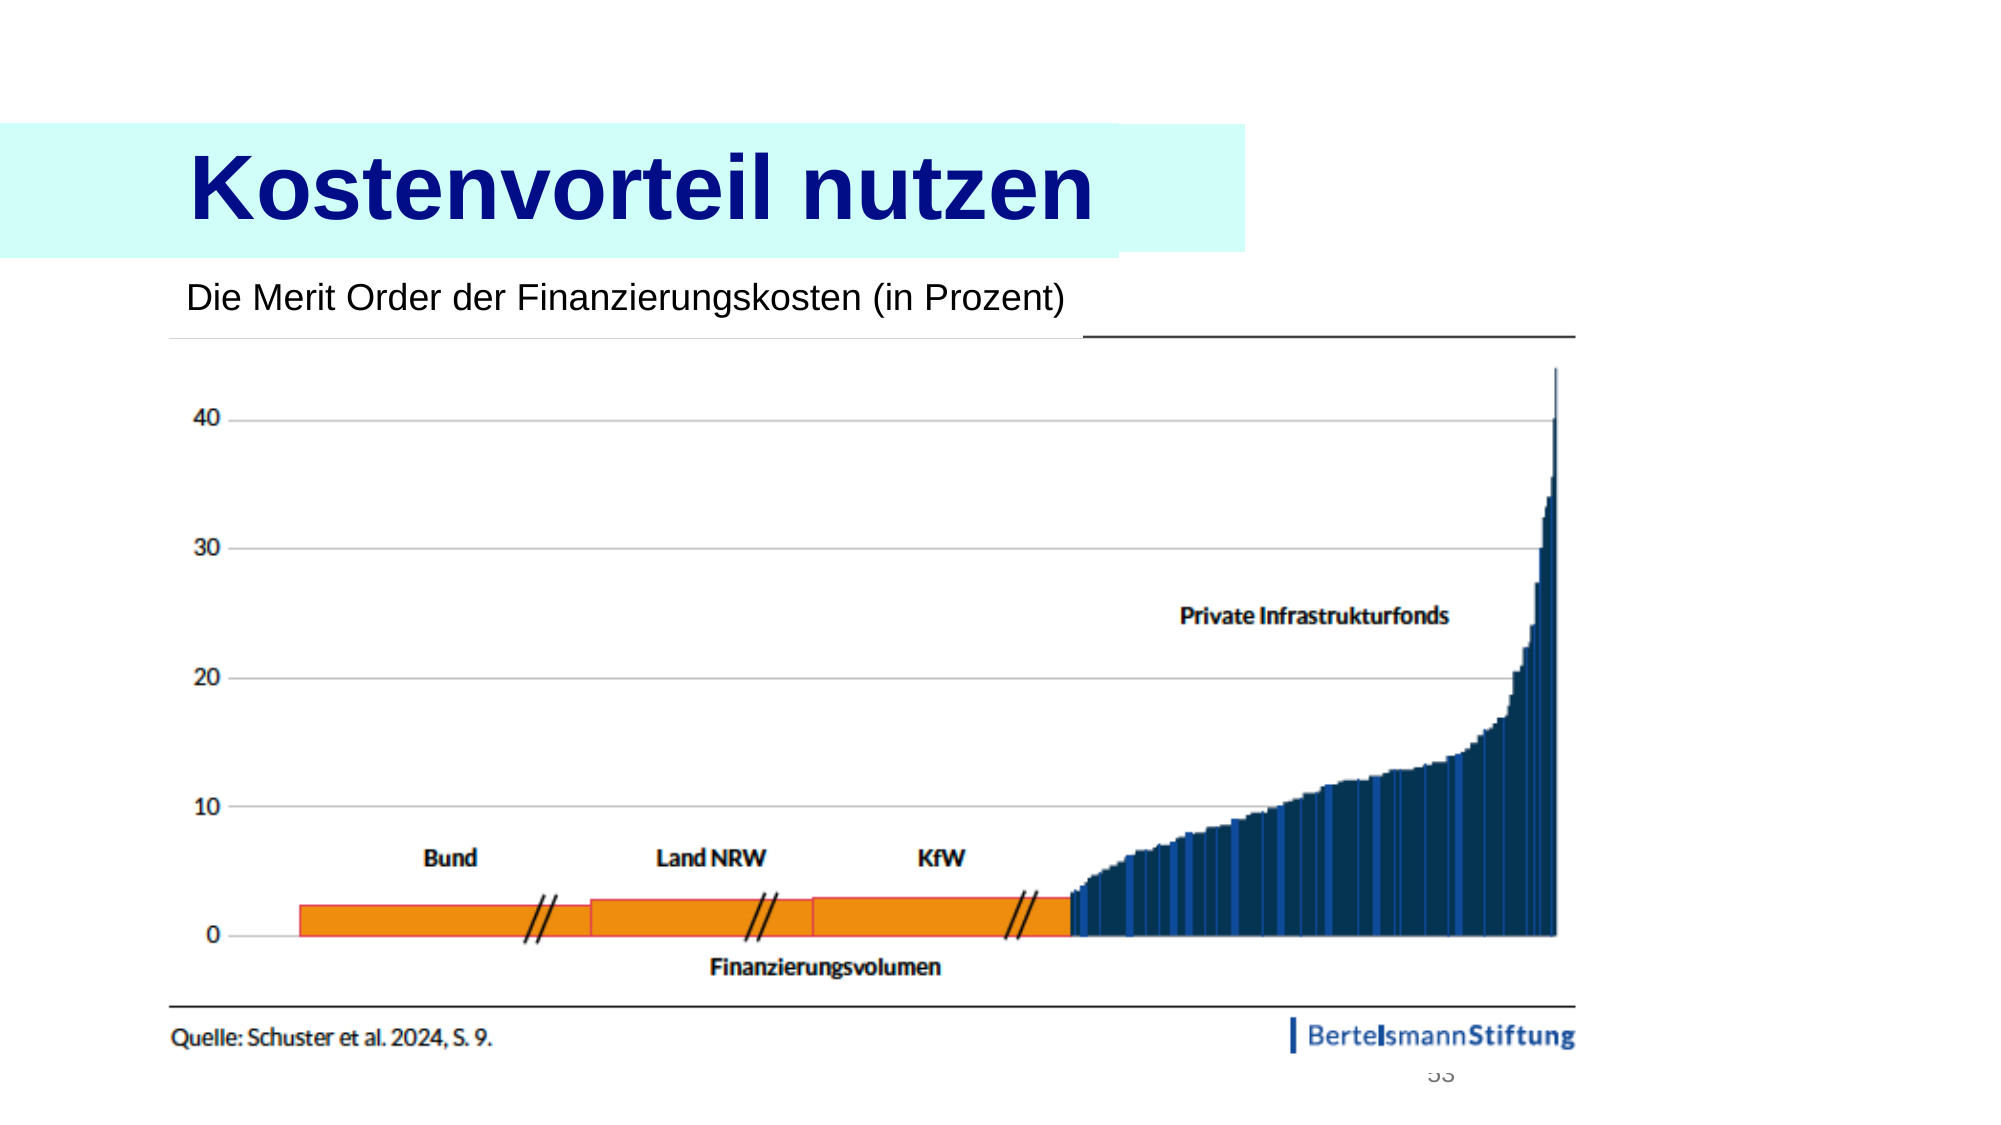

# Kostenvorteil nutzen
Die Merit Order der Finanzierungskosten (in Prozent)